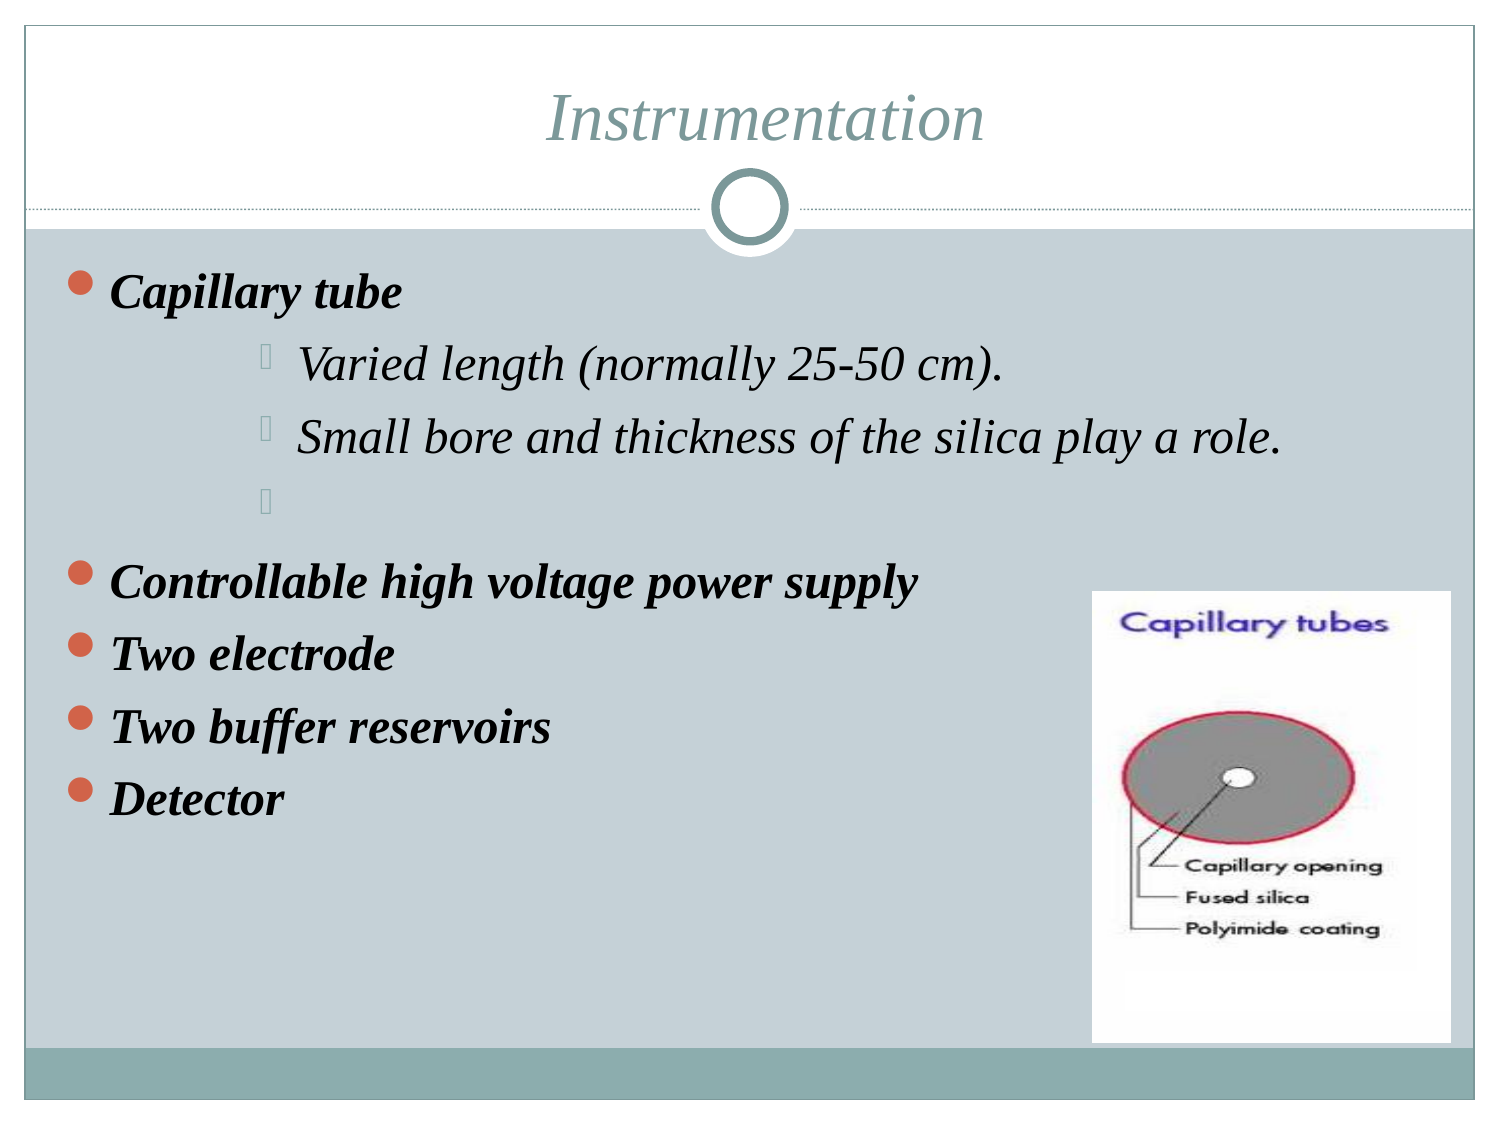

# Instrumentation
Capillary tube
Varied length (normally 25-50 cm).
Small bore and thickness of the silica play a role.
Controllable high voltage power supply
Two electrode
Two buffer reservoirs
Detector